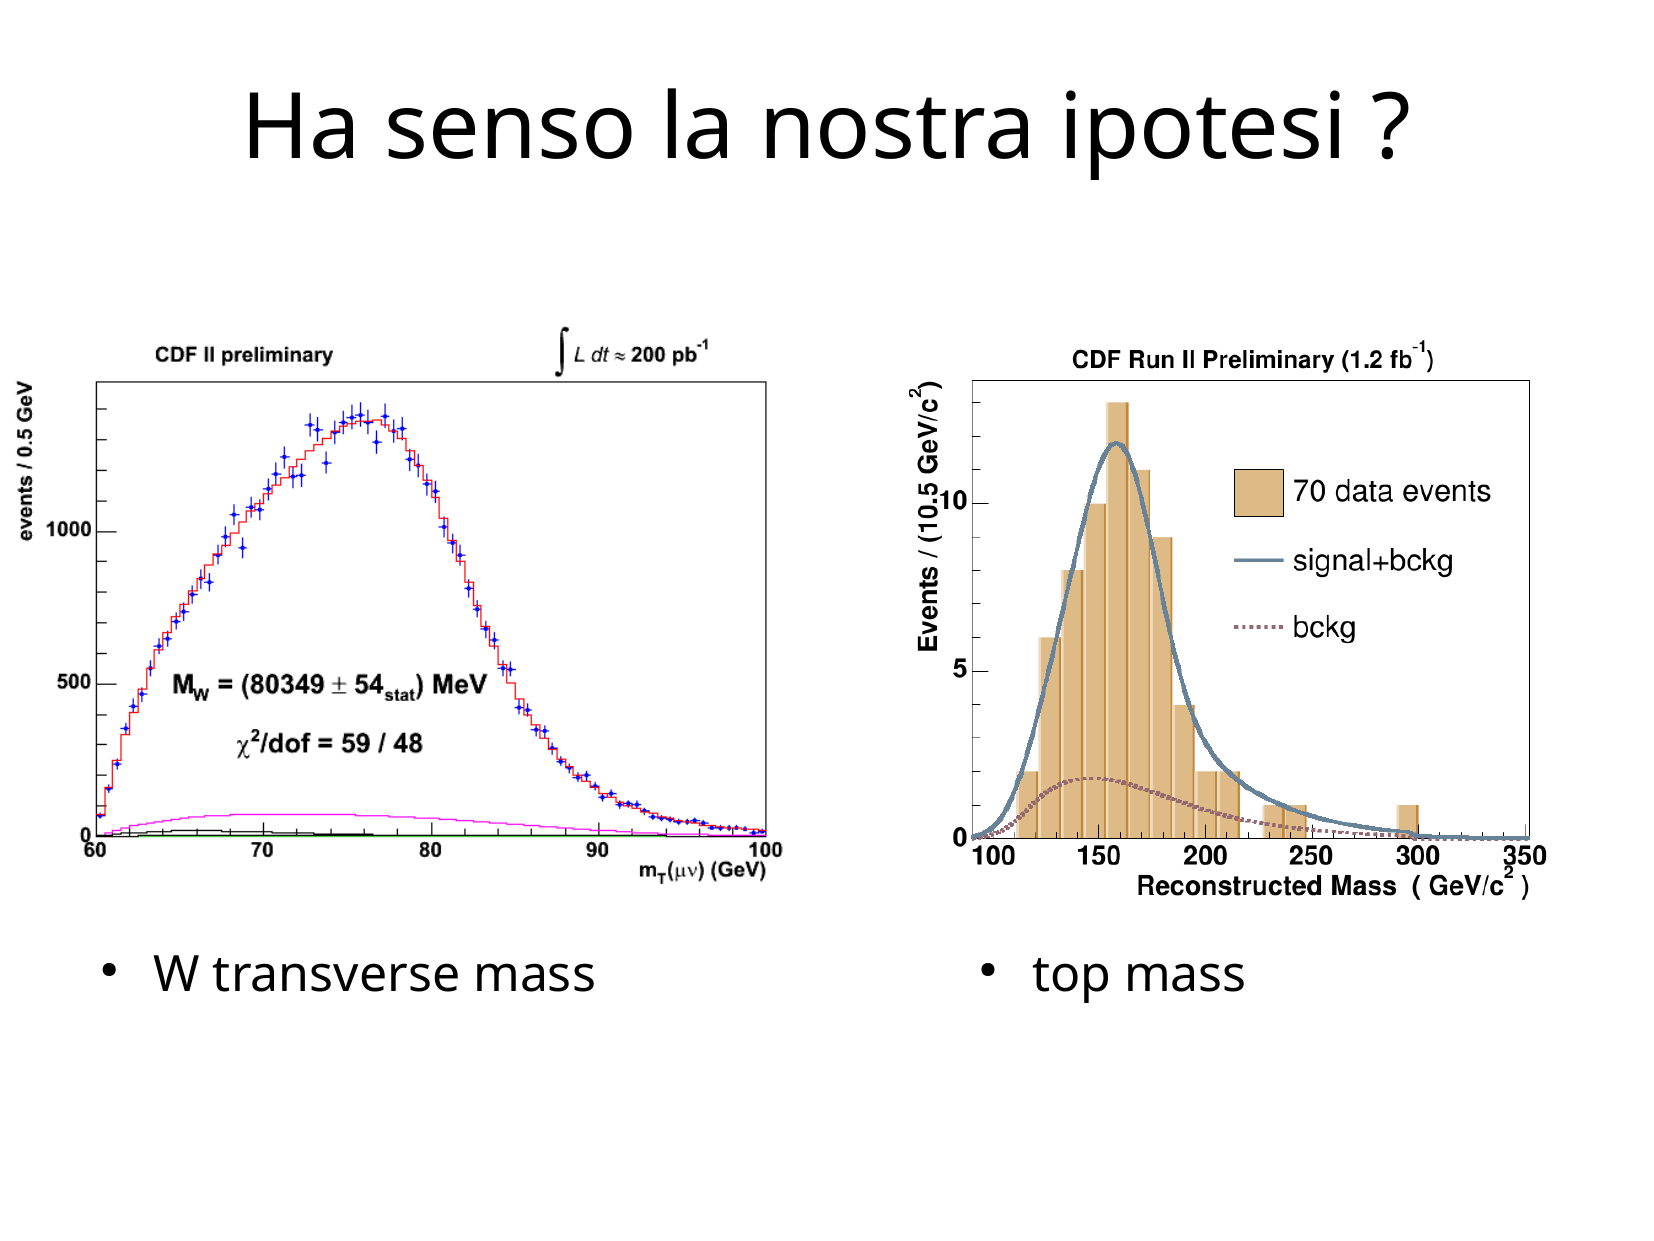

Ha senso la nostra ipotesi ?
# W transverse mass
top mass